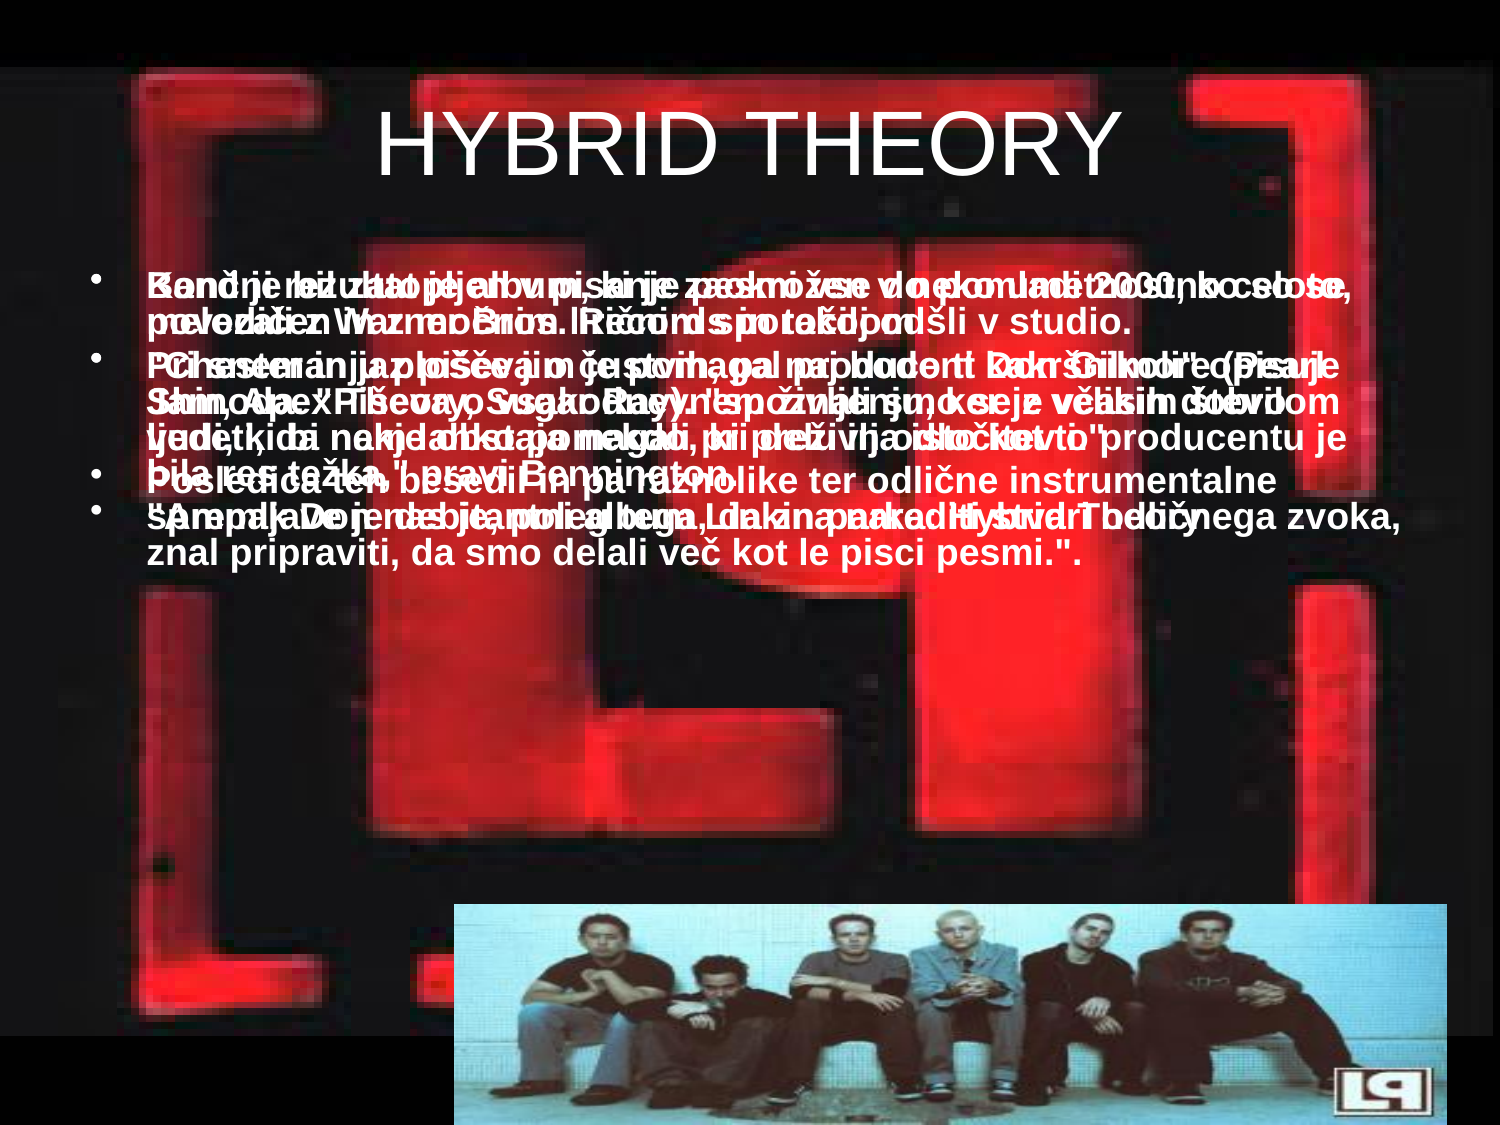

# HYBRID THEORY
Band je bil zatopljen v pisanje pesmi vse do pomladi 2000, ko so se povezali z Warner Bros. Records in takoj odšli v studio.
Pri snemanju plošče jim je pomagal producent Don Gilmore (Pearl Jam, Apex Theory, Sugar Ray). "spoznali smo se z velikim številom ljudi, ki bi nam lahko pomagali pri delu in odločitev o producentu je bila res težka," pravi Bennington.
"Ampak Don nas je, poleg tega, da zna narediti stvari odličnega zvoka, znal pripraviti, da smo delali več kot le pisci pesmi.".
Končni rezultat je album, ki je zaokrožen v neko umetnostno celoto, melodičen in z močnim liričnim sporočilom.
"Chester in jaz piševa o čustvih, pa naj bodo ti kakršnikoli" opisuje Shinoda. "Piševa o vsakodnevnem življenju, ker je včasih dobro vedeti, da nekje obstaja nekdo, ki preživlja isto kot ti."
Posledica teh besedil in pa raznolike ter odlične instrumentalne spremljave je debitantni album Linkin parka: Hybrid Theory